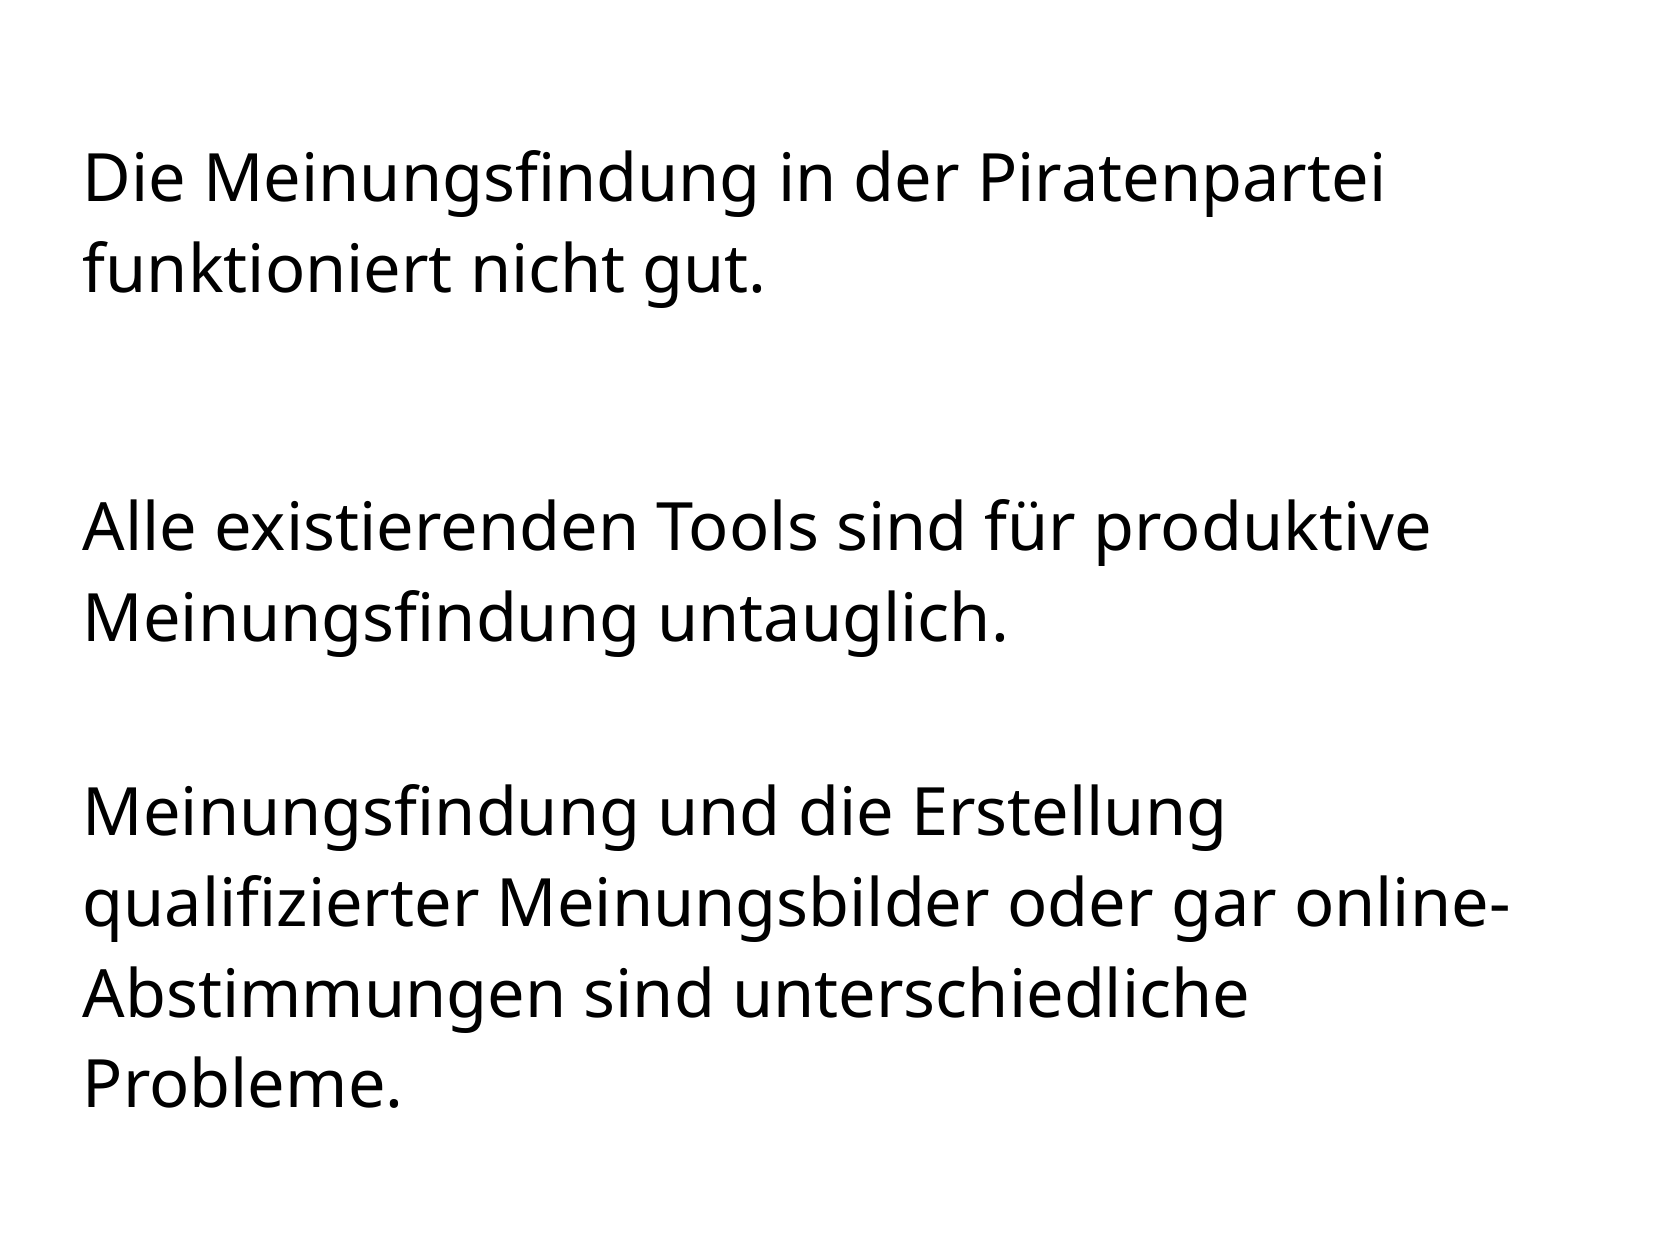

Die Meinungsfindung in der Piratenpartei funktioniert nicht gut.
Alle existierenden Tools sind für produktive Meinungsfindung untauglich.
Meinungsfindung und die Erstellung qualifizierter Meinungsbilder oder gar online-Abstimmungen sind unterschiedliche Probleme.